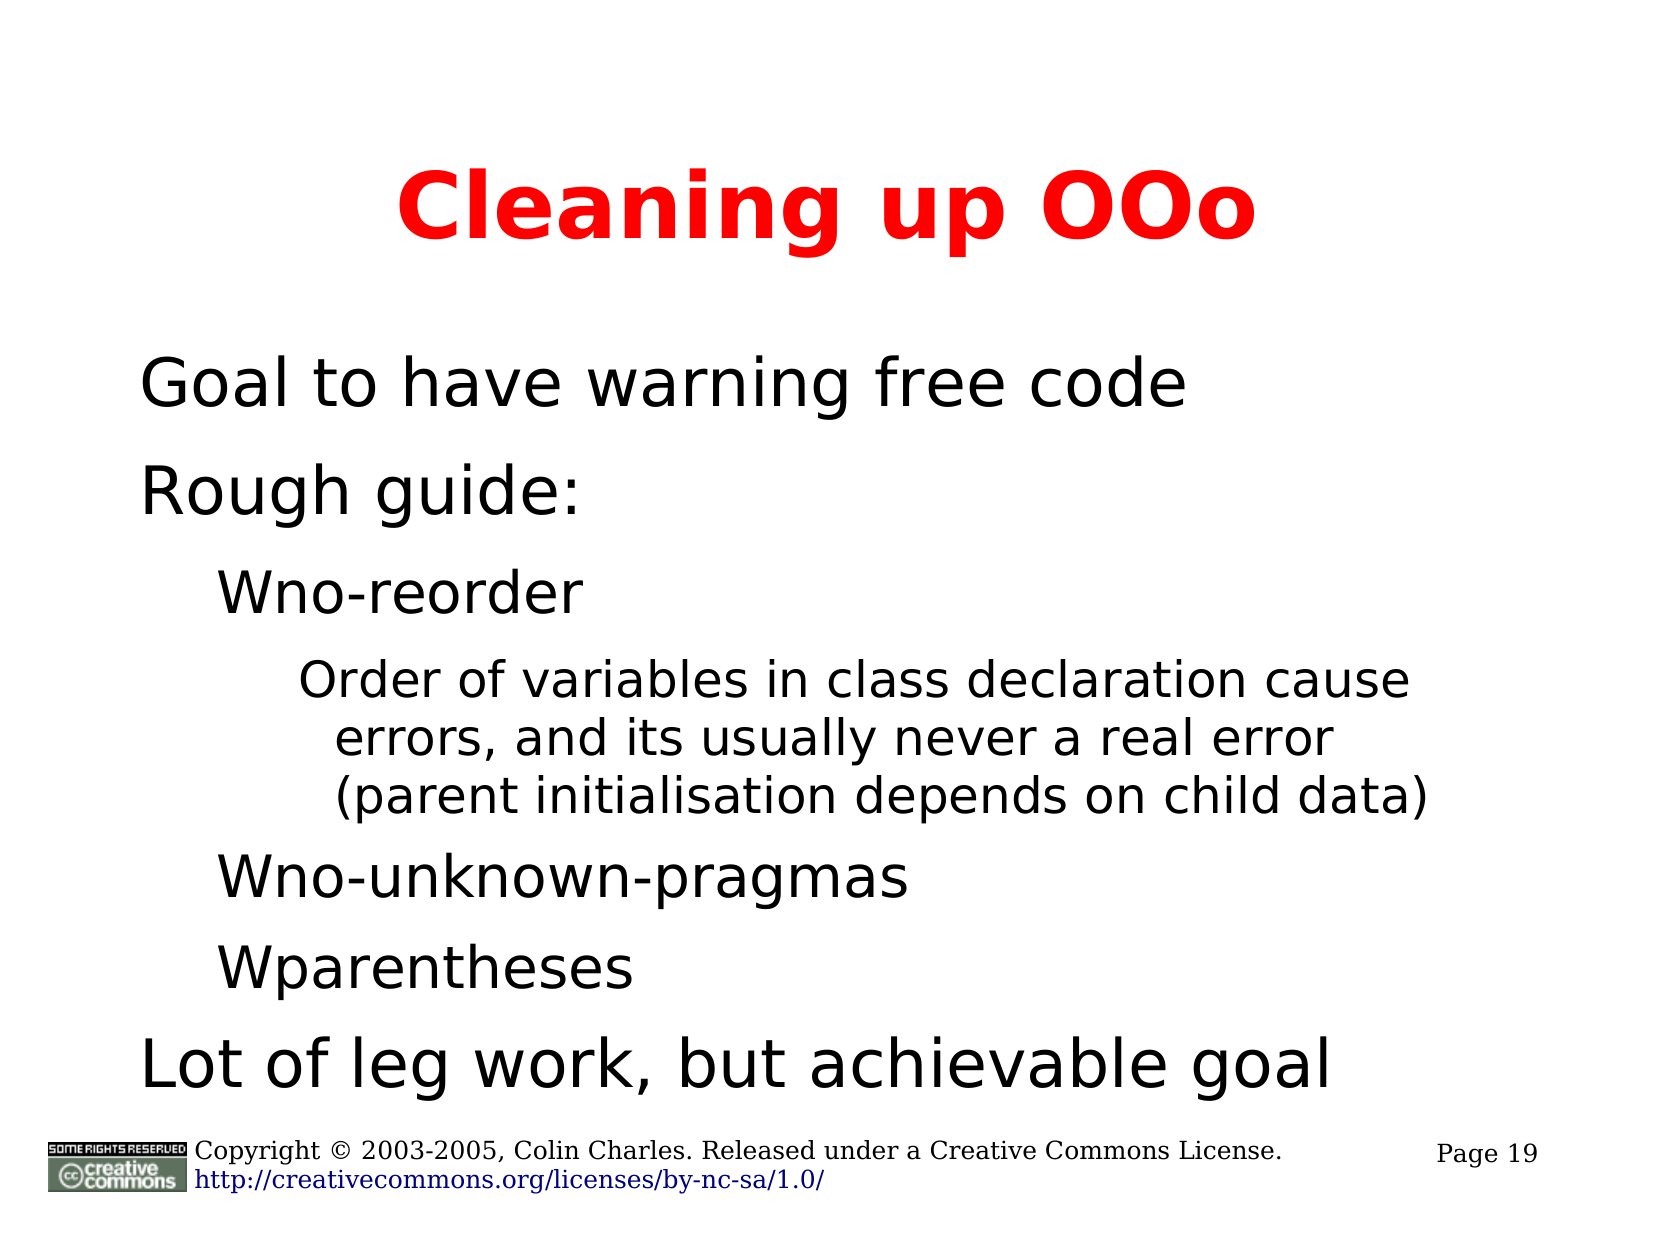

# Cleaning up OOo
Goal to have warning free code
Rough guide:
Wno-reorder
Order of variables in class declaration cause errors, and its usually never a real error (parent initialisation depends on child data)
Wno-unknown-pragmas
Wparentheses
Lot of leg work, but achievable goal